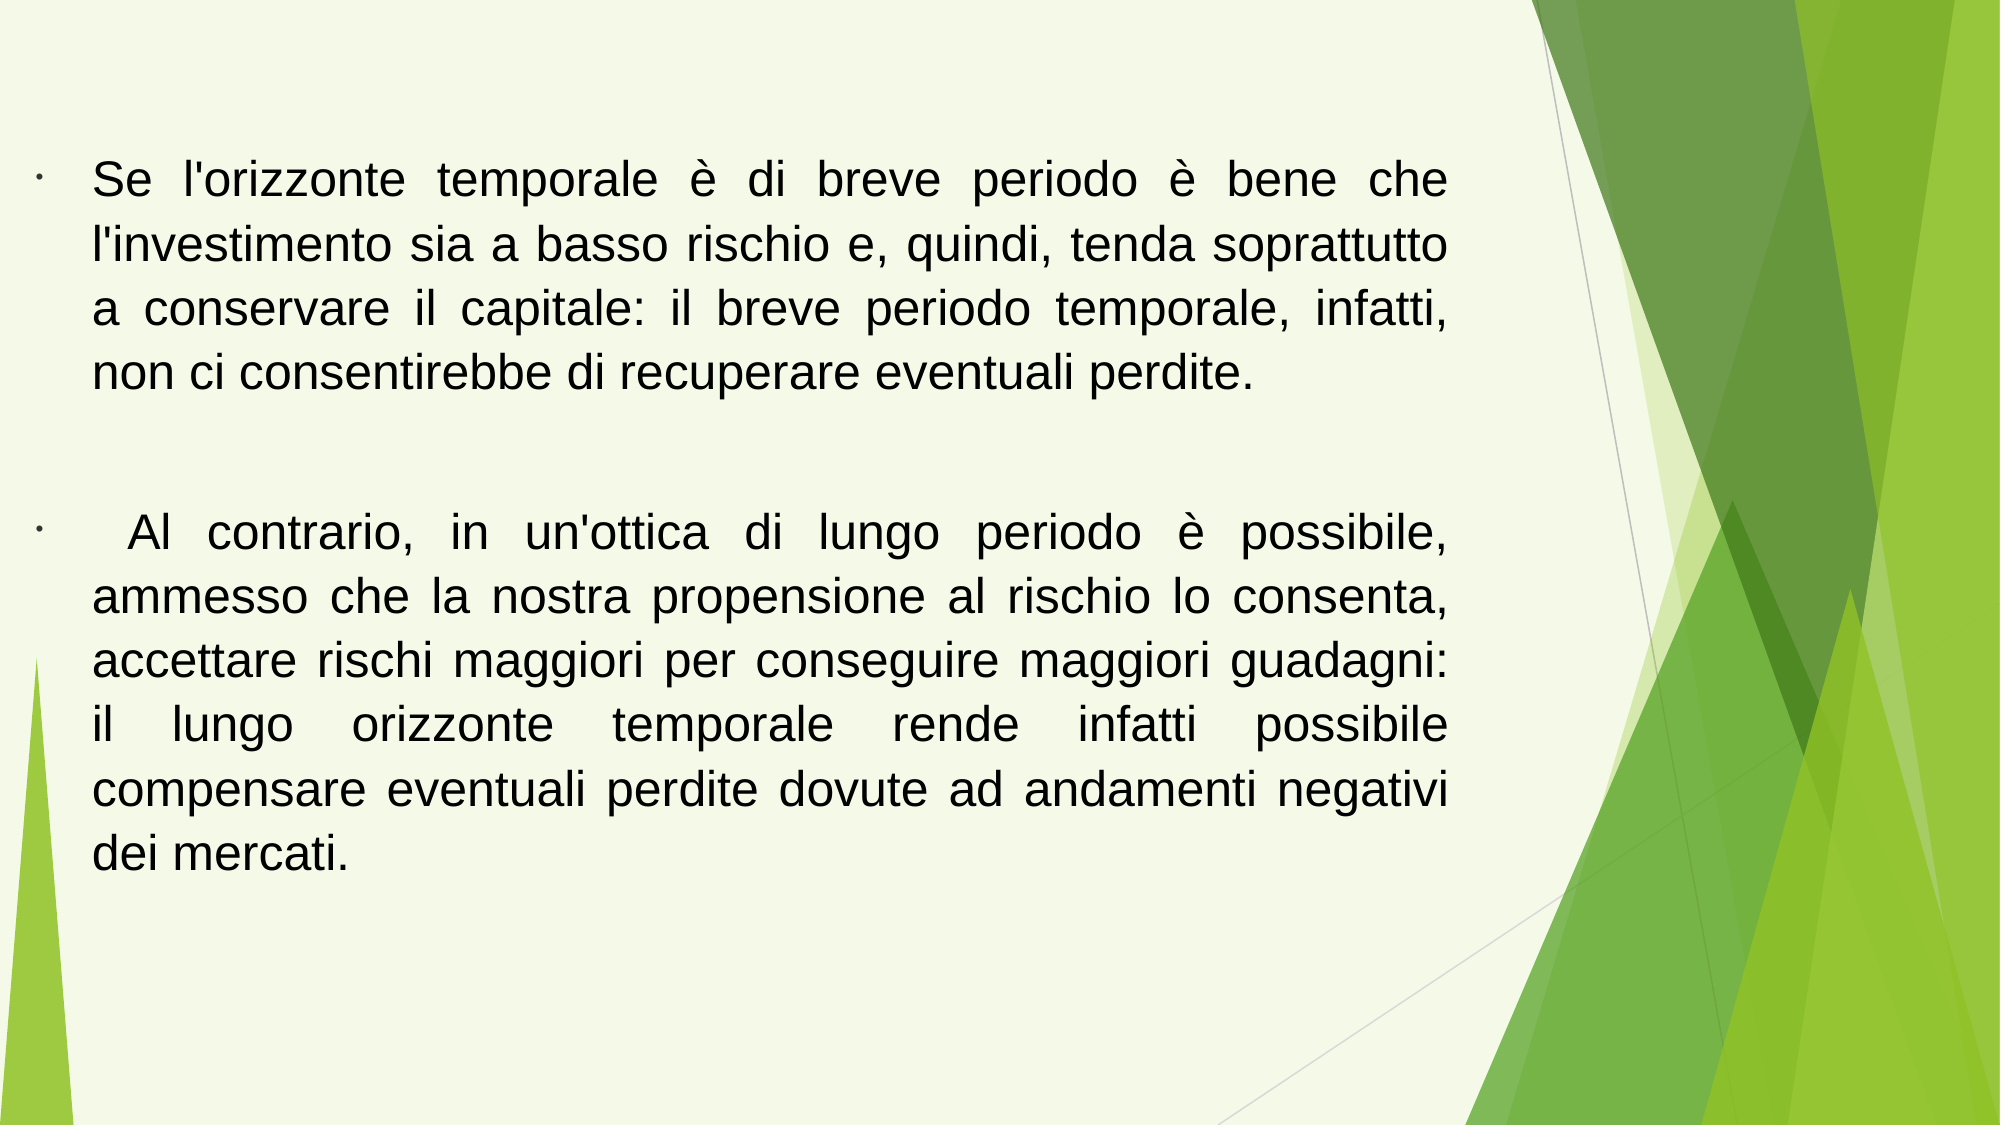

Se l'orizzonte temporale è di breve periodo è bene che l'investimento sia a basso rischio e, quindi, tenda soprattutto a conservare il capitale: il breve periodo temporale, infatti, non ci consentirebbe di recuperare eventuali perdite.
 Al contrario, in un'ottica di lungo periodo è possibile, ammesso che la nostra propensione al rischio lo consenta, accettare rischi maggiori per conseguire maggiori guadagni: il lungo orizzonte temporale rende infatti possibile compensare eventuali perdite dovute ad andamenti negativi dei mercati.